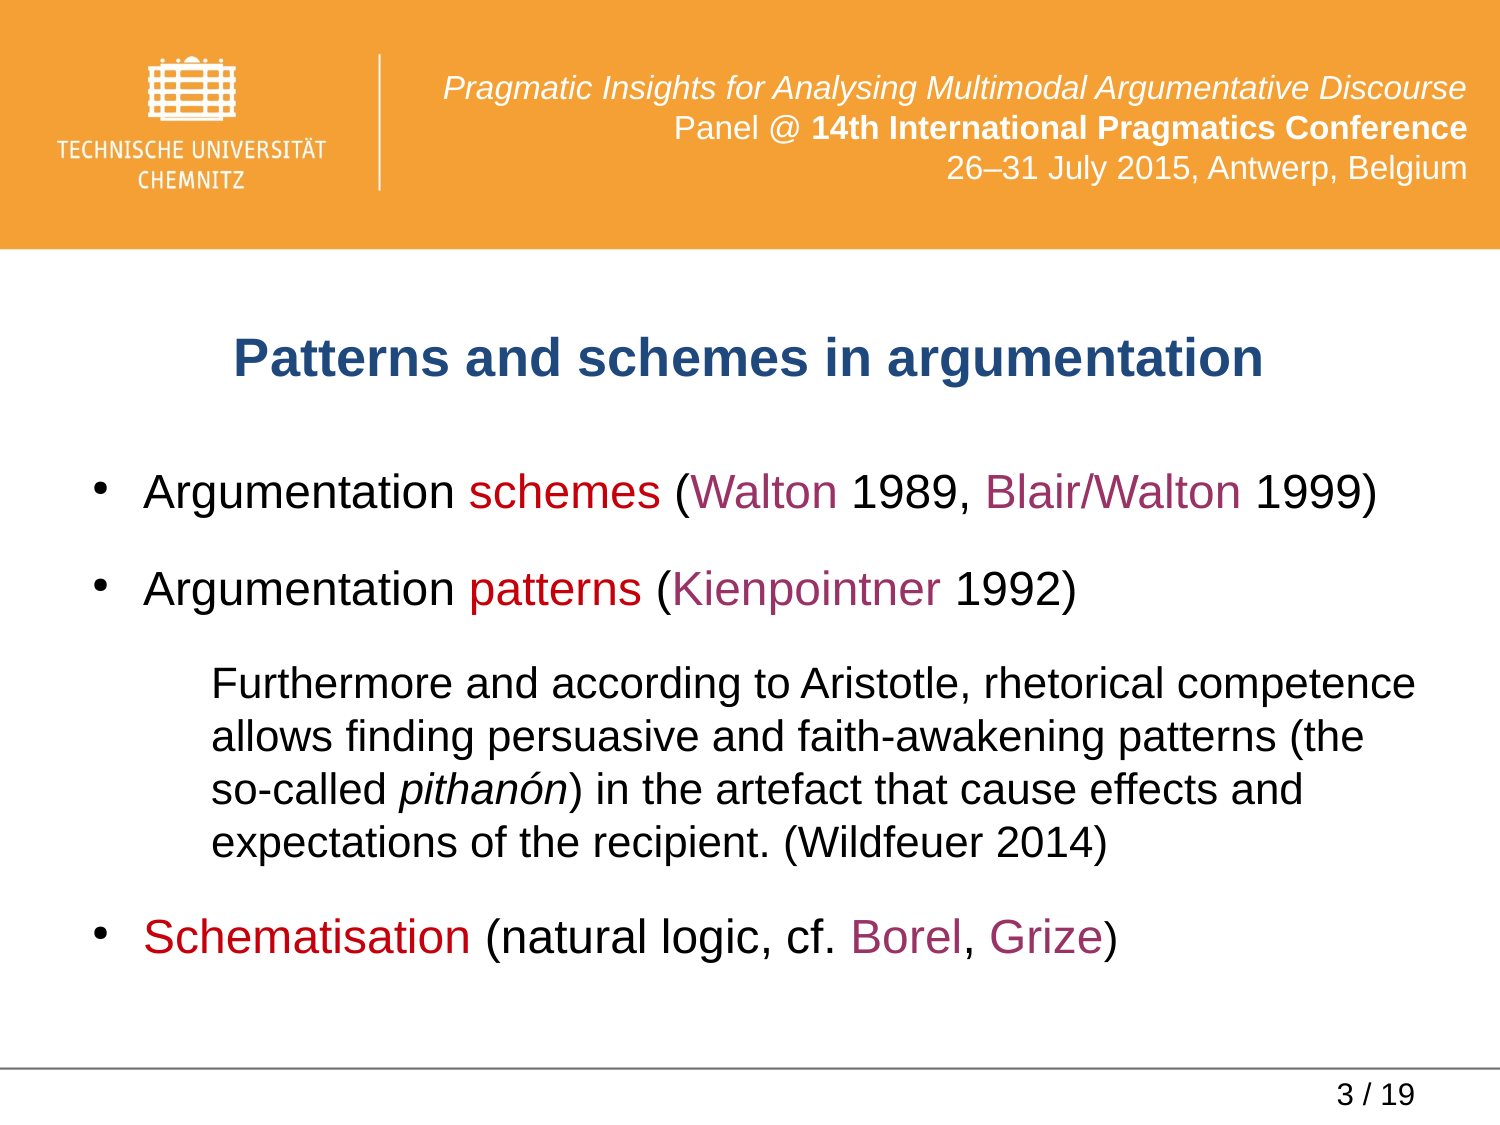

#
Pragmatic Insights for Analysing Multimodal Argumentative Discourse
Panel @ 14th International Pragmatics Conference
26–31 July 2015, Antwerp, Belgium
Patterns and schemes in argumentation
Argumentation schemes (Walton 1989, Blair/Walton 1999)
Argumentation patterns (Kienpointner 1992)
Furthermore and according to Aristotle, rhetorical competence allows finding persuasive and faith-awakening patterns (the so-called pithanón) in the artefact that cause effects and expectations of the recipient. (Wildfeuer 2014)
Schematisation (natural logic, cf. Borel, Grize)